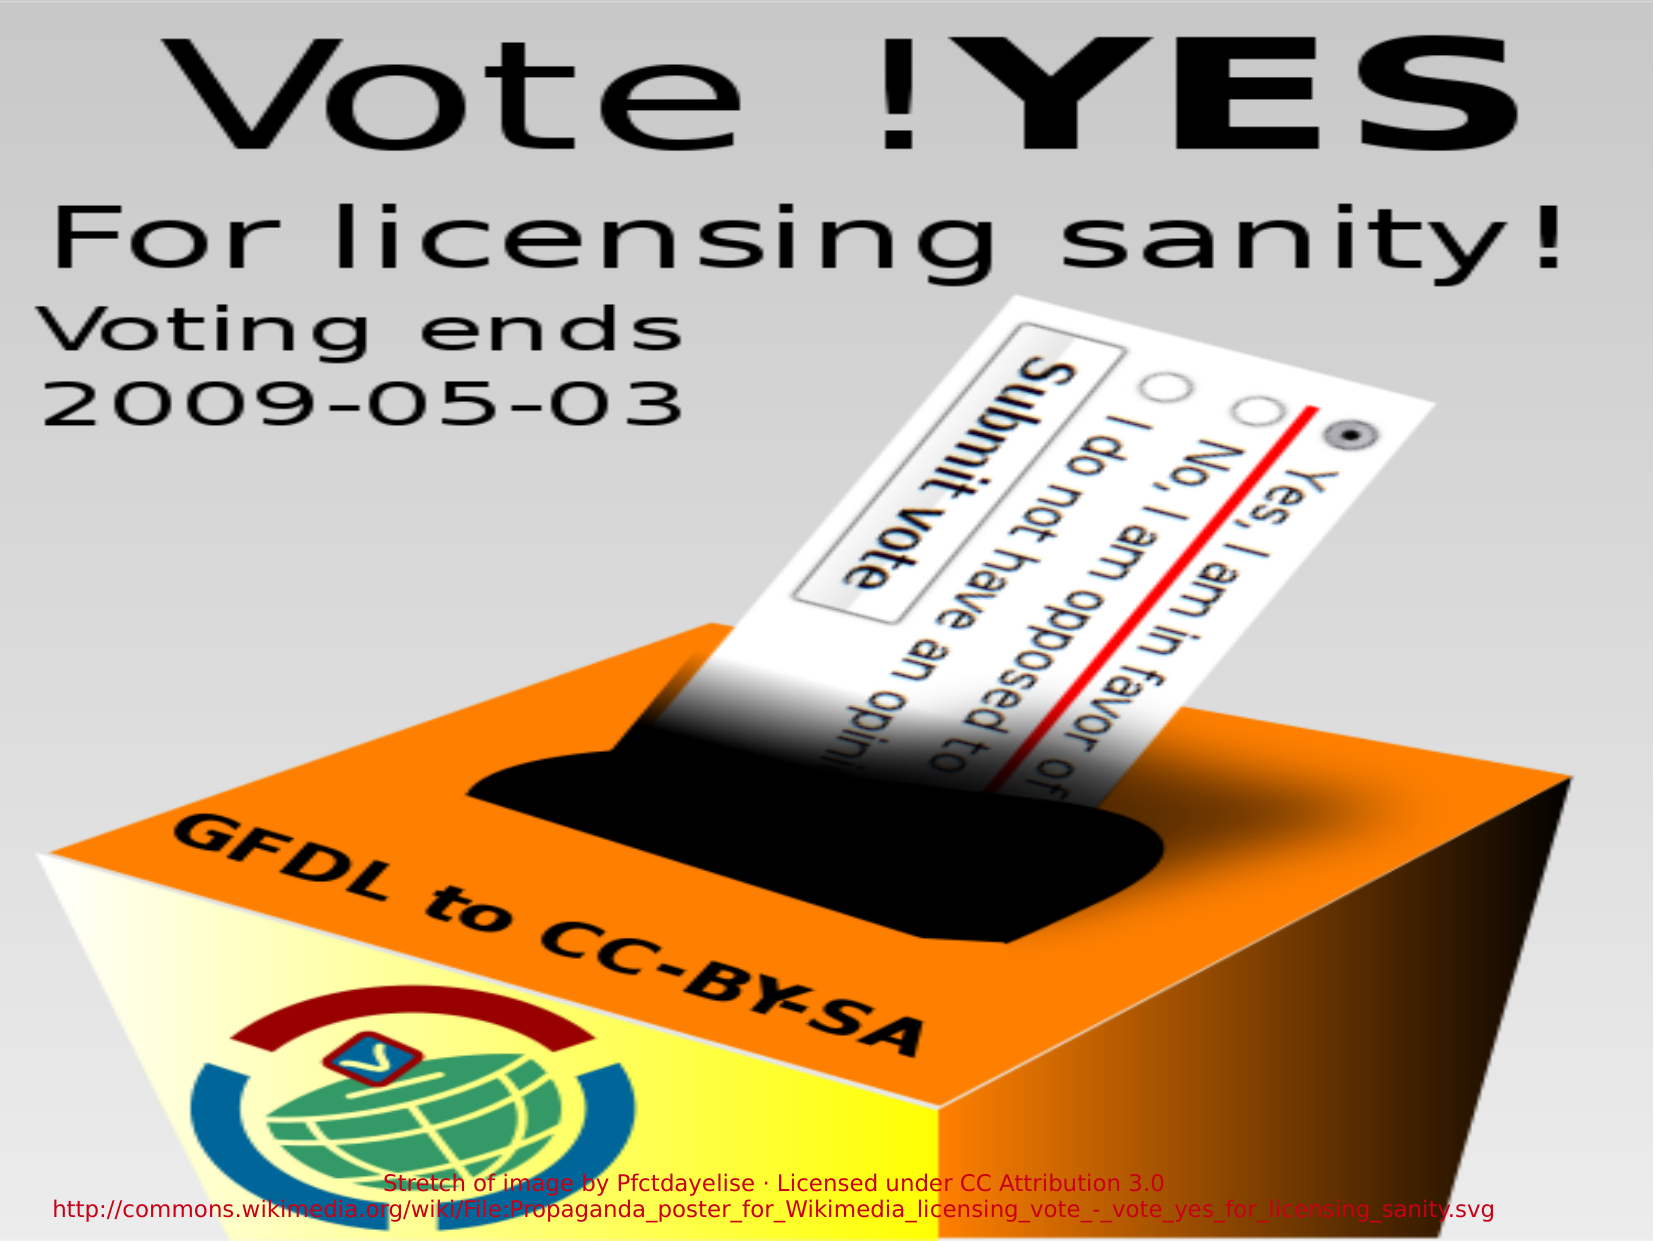

#
Stretch of image by Pfctdayelise · Licensed under CC Attribution 3.0
http://commons.wikimedia.org/wiki/File:Propaganda_poster_for_Wikimedia_licensing_vote_-_vote_yes_for_licensing_sanity.svg